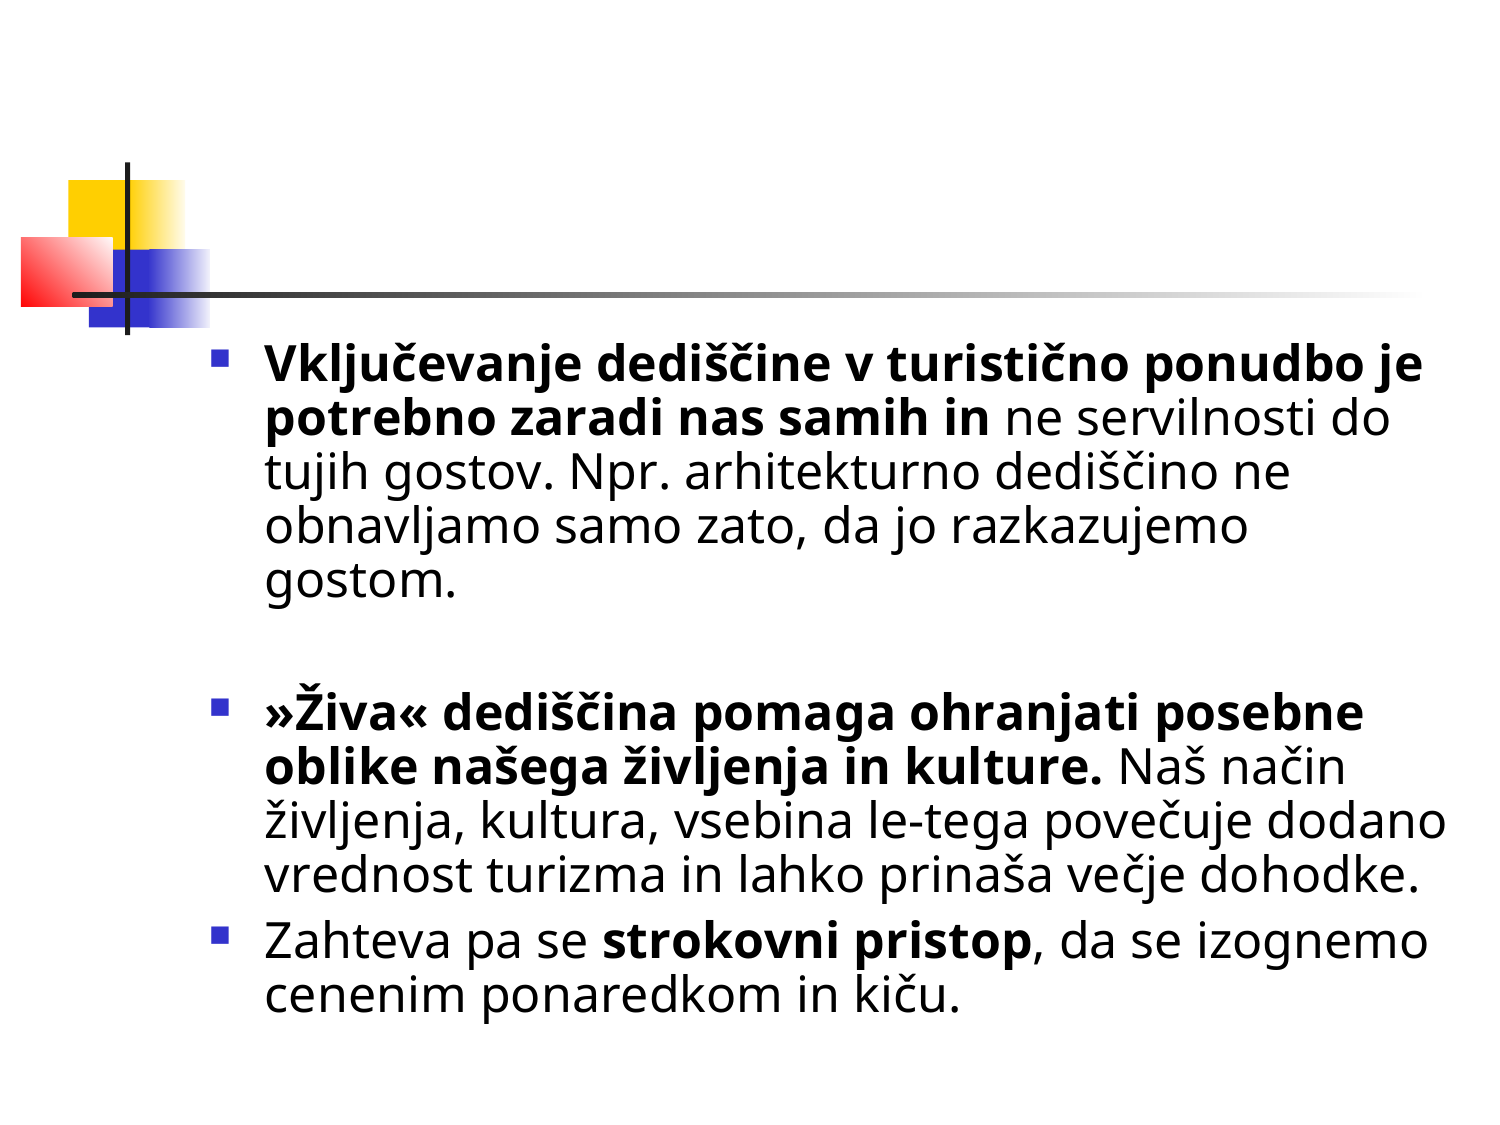

#
Vključevanje dediščine v turistično ponudbo je potrebno zaradi nas samih in ne servilnosti do tujih gostov. Npr. arhitekturno dediščino ne obnavljamo samo zato, da jo razkazujemo gostom.
»Živa« dediščina pomaga ohranjati posebne oblike našega življenja in kulture. Naš način življenja, kultura, vsebina le-tega povečuje dodano vrednost turizma in lahko prinaša večje dohodke.
Zahteva pa se strokovni pristop, da se izognemo cenenim ponaredkom in kiču.